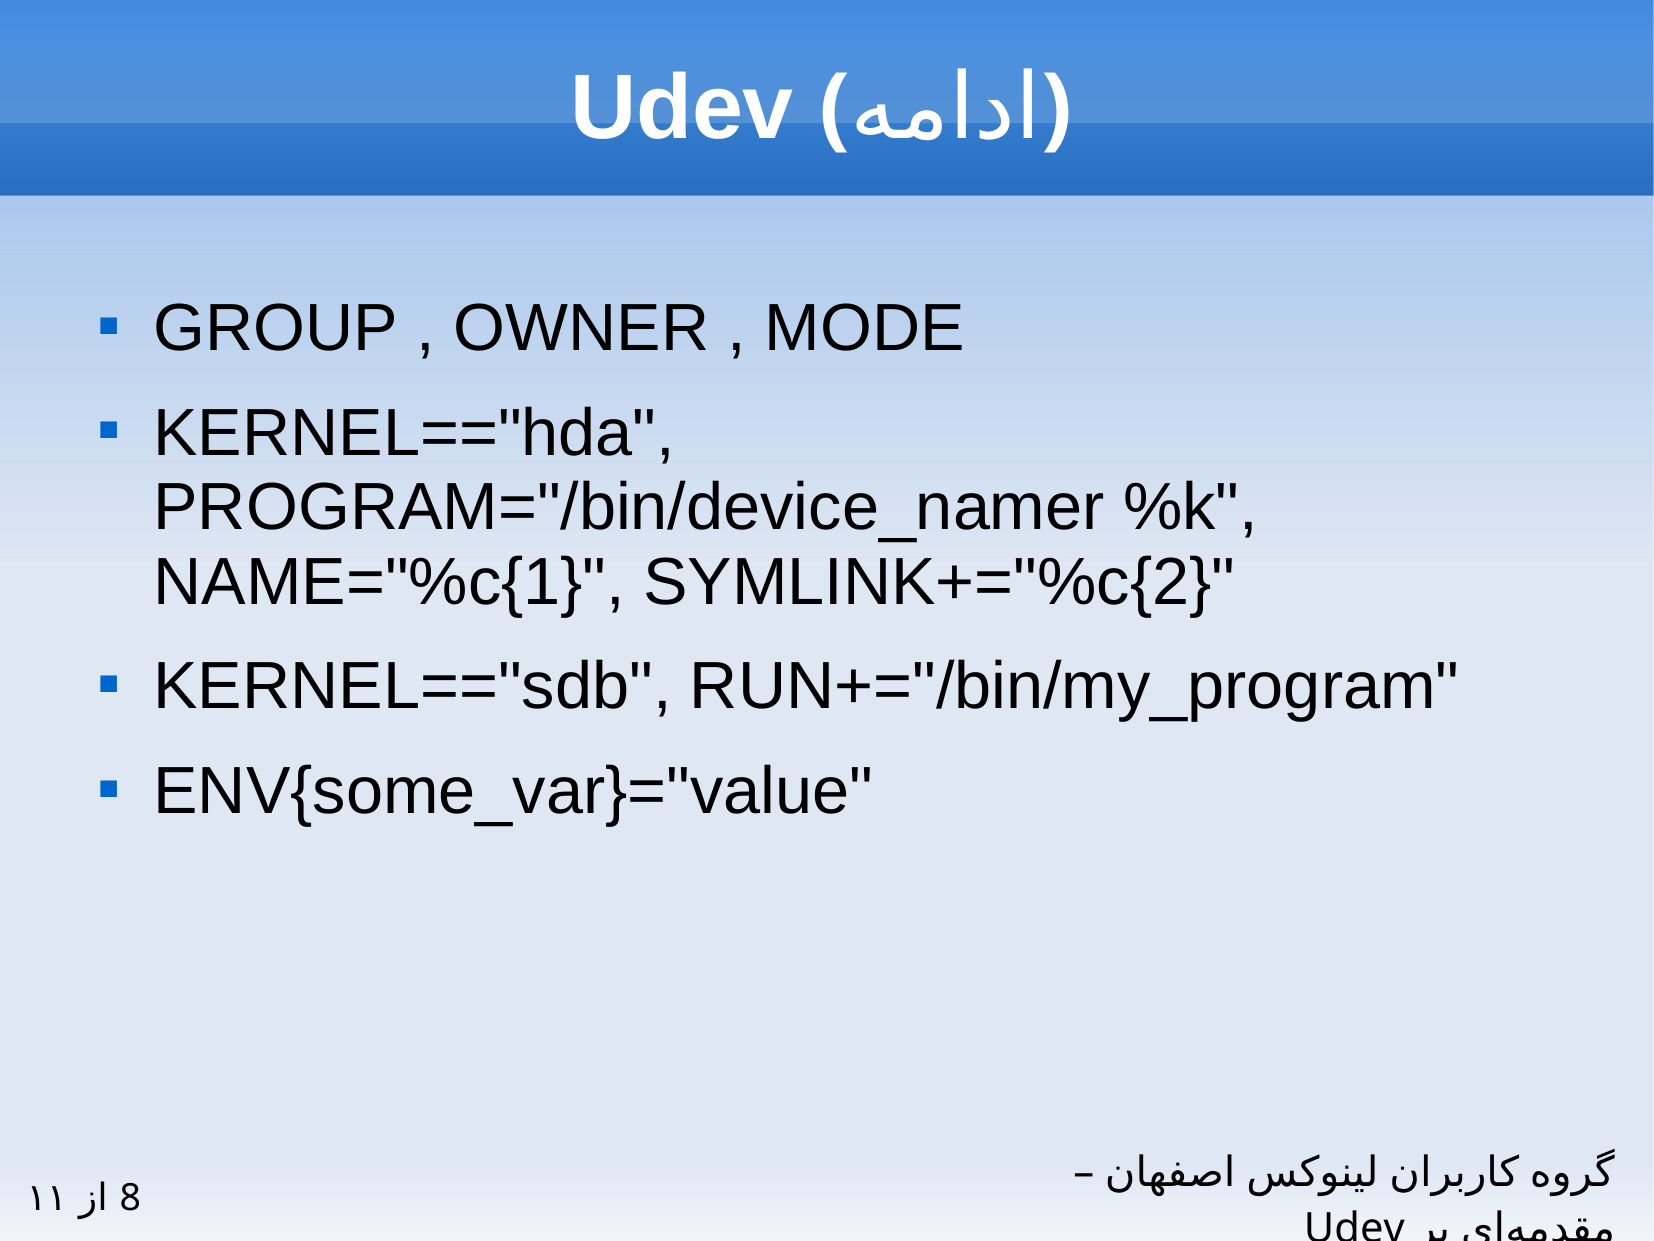

Udev (ادامه)
# GROUP , OWNER , MODE
KERNEL=="hda", PROGRAM="/bin/device_namer %k", NAME="%c{1}", SYMLINK+="%c{2}"
KERNEL=="sdb", RUN+="/bin/my_program"
ENV{some_var}="value"
گروه کاربران لینوکس اصفهان – مقدمه‌ای بر Udev
8 از ۱۱